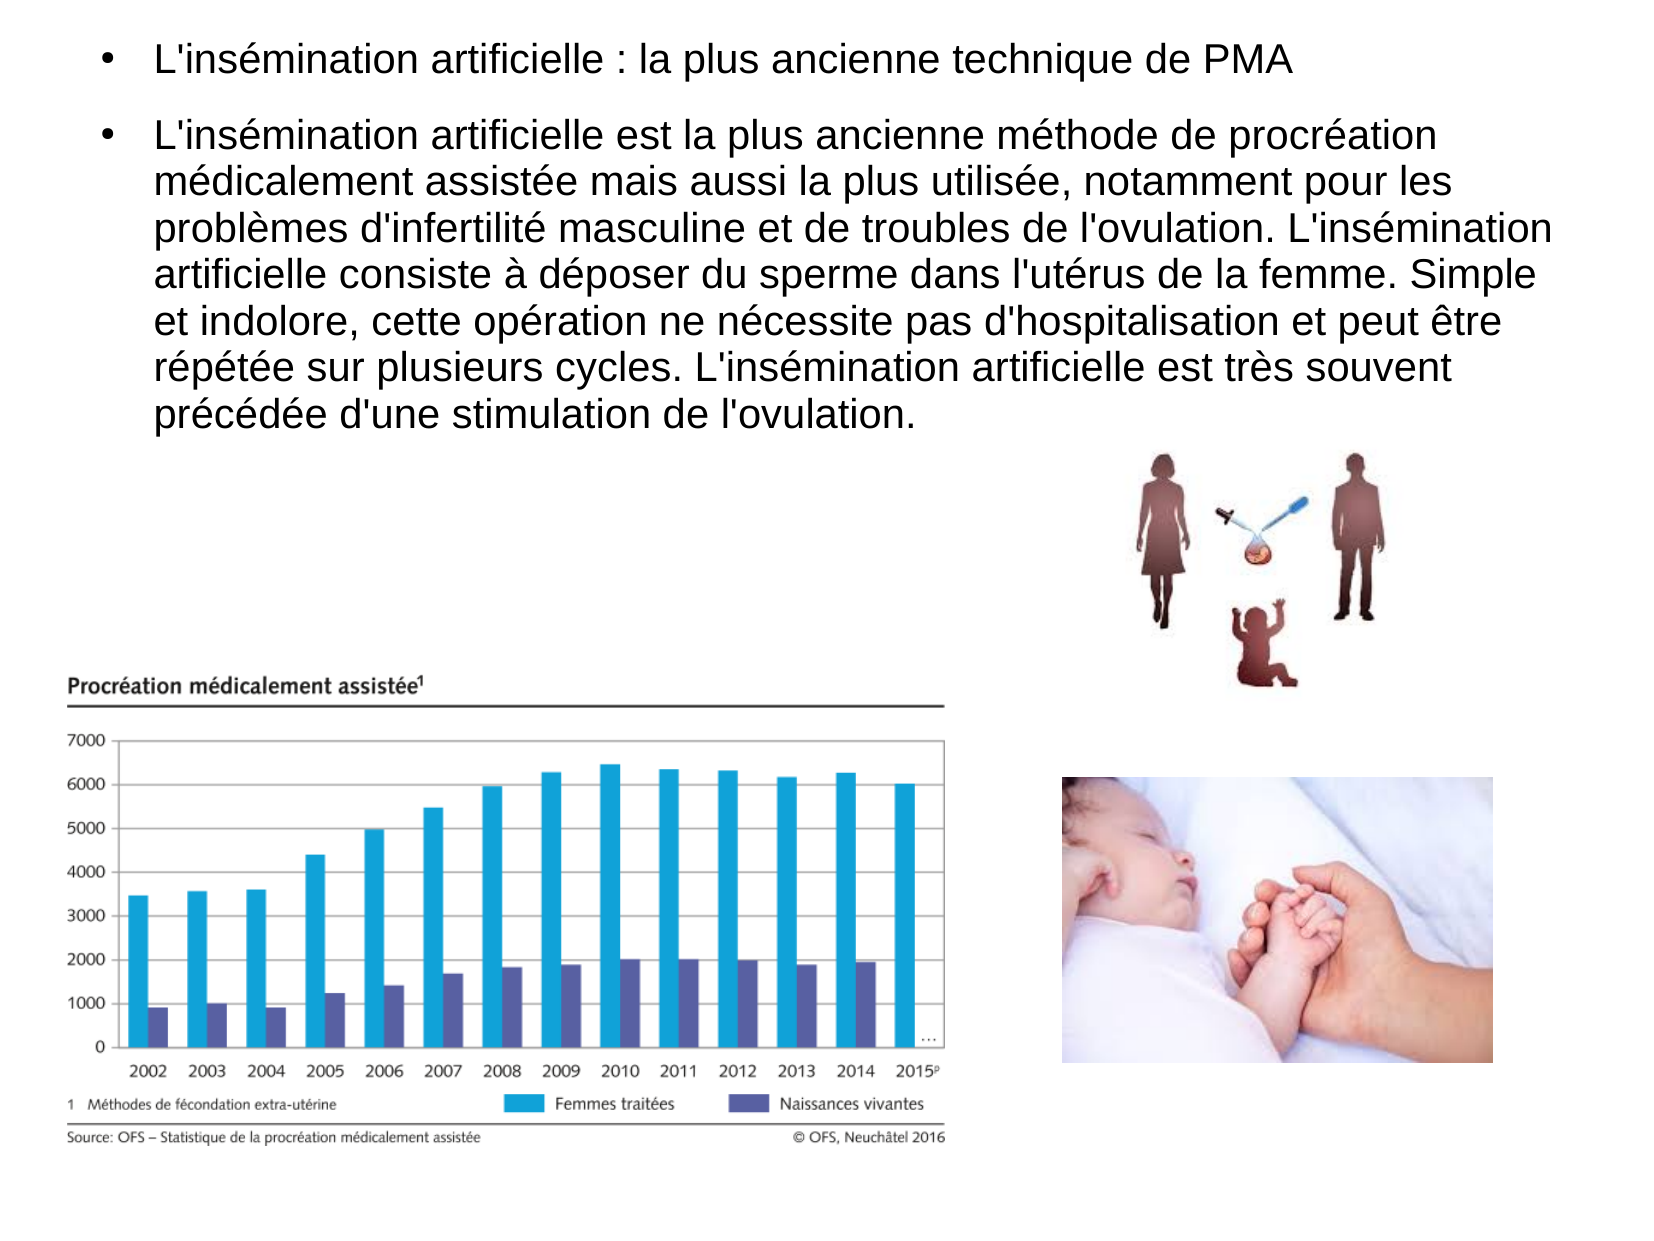

# L'insémination artificielle : la plus ancienne technique de PMA
L'insémination artificielle est la plus ancienne méthode de procréation médicalement assistée mais aussi la plus utilisée, notamment pour les problèmes d'infertilité masculine et de troubles de l'ovulation. L'insémination artificielle consiste à déposer du sperme dans l'utérus de la femme. Simple et indolore, cette opération ne nécessite pas d'hospitalisation et peut être répétée sur plusieurs cycles. L'insémination artificielle est très souvent précédée d'une stimulation de l'ovulation.